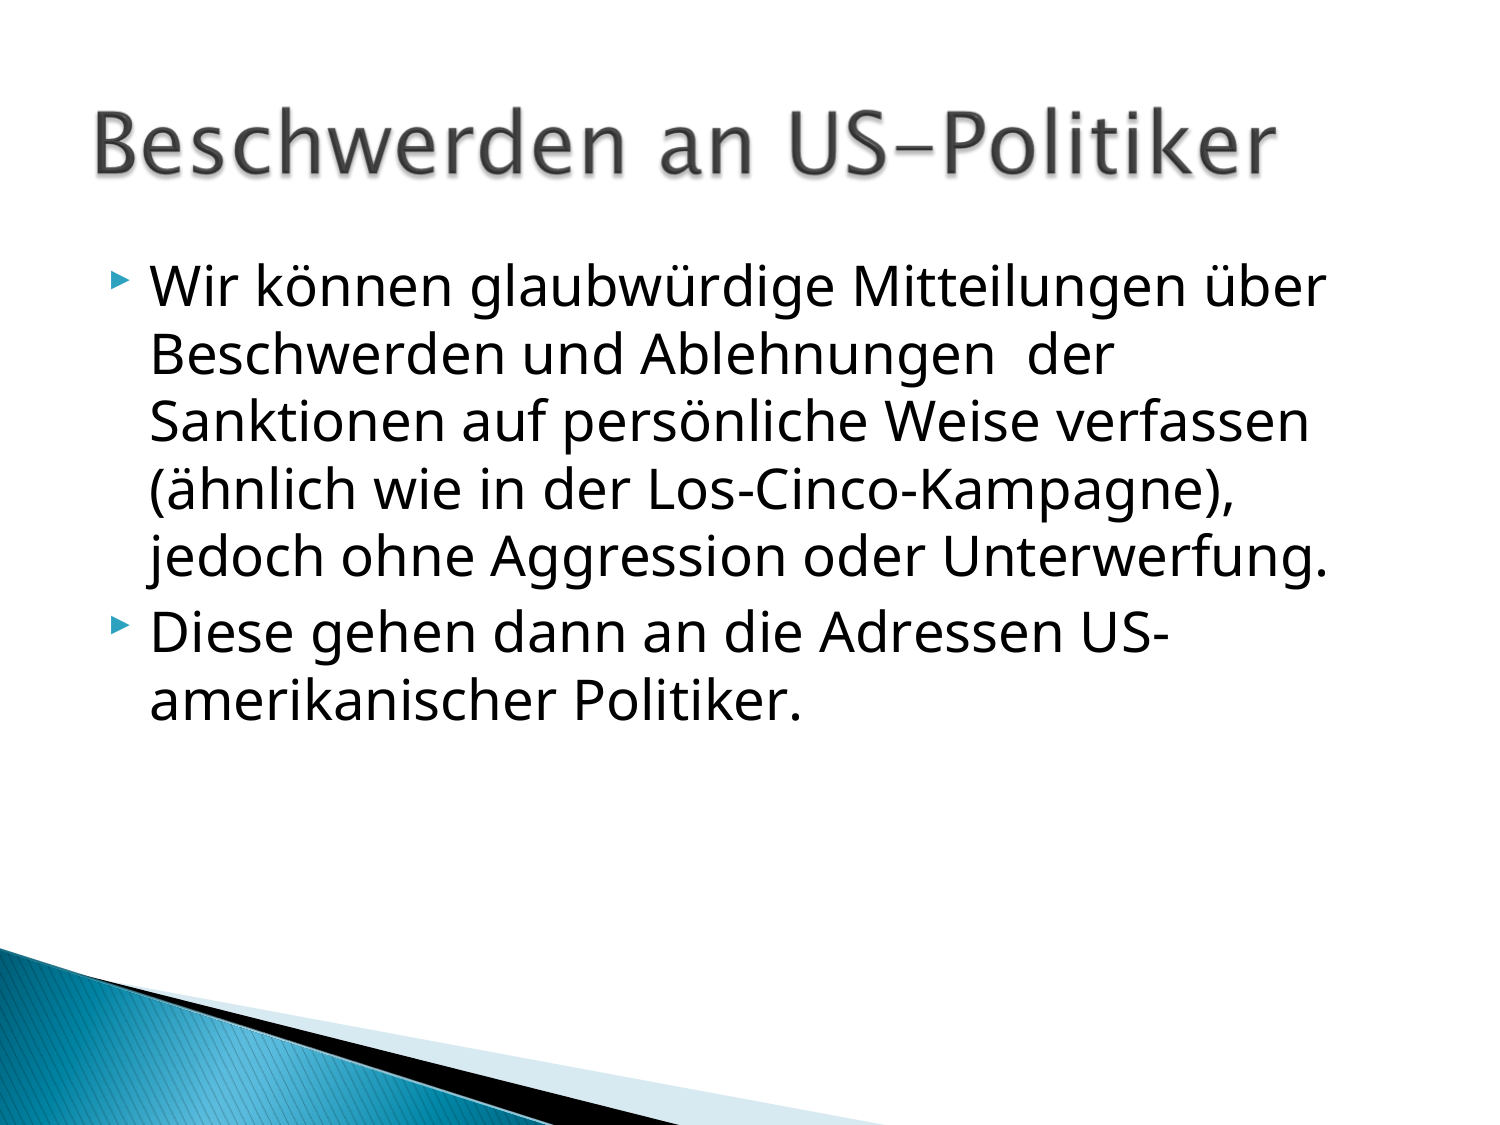

# Wir können glaubwürdige Mitteilungen über Beschwerden und Ablehnungen der Sanktionen auf persönliche Weise verfassen (ähnlich wie in der Los-Cinco-Kampagne), jedoch ohne Aggression oder Unterwerfung.
Diese gehen dann an die Adressen US-amerikanischer Politiker.